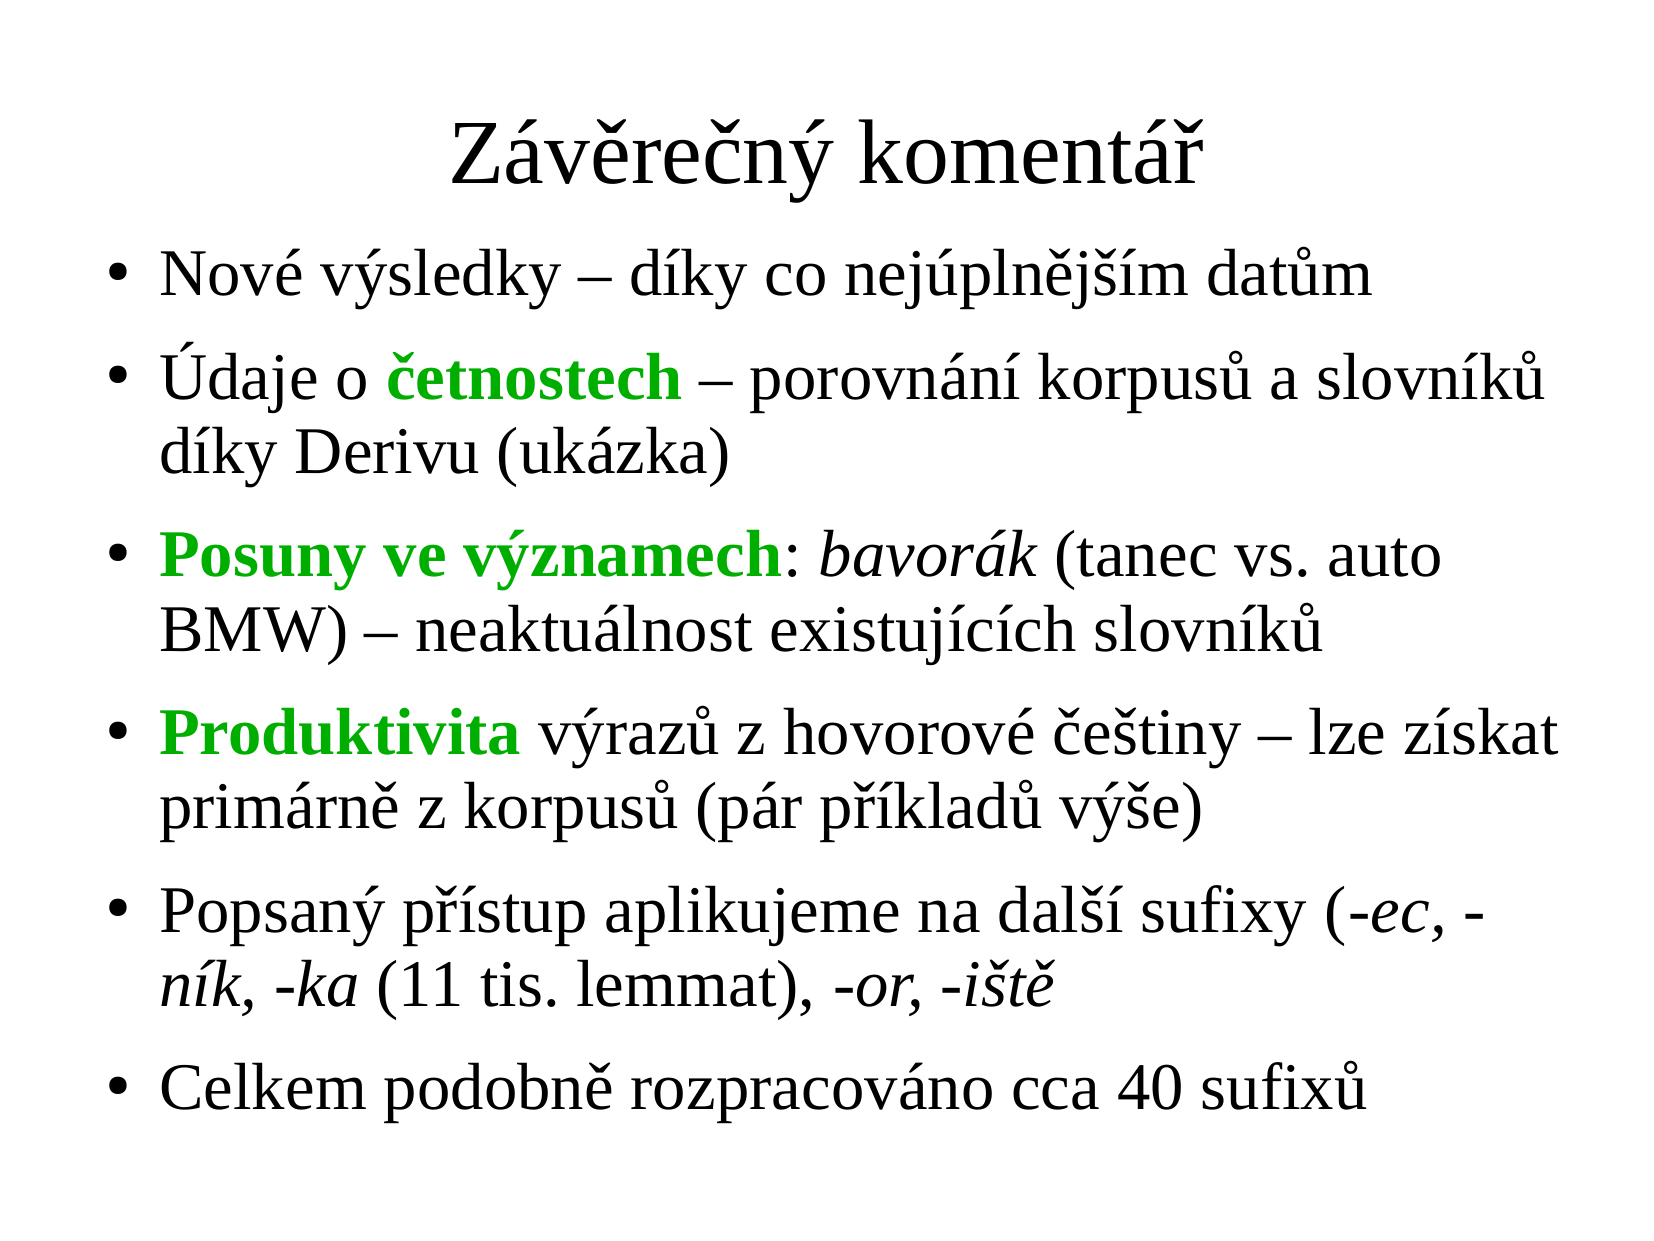

# Závěrečný komentář
Nové výsledky – díky co nejúplnějším datům
Údaje o četnostech – porovnání korpusů a slovníků díky Derivu (ukázka)
Posuny ve významech: bavorák (tanec vs. auto BMW) – neaktuálnost existujících slovníků
Produktivita výrazů z hovorové češtiny – lze získat primárně z korpusů (pár příkladů výše)
Popsaný přístup aplikujeme na další sufixy (-ec, -ník, -ka (11 tis. lemmat), -or, -iště
Celkem podobně rozpracováno cca 40 sufixů